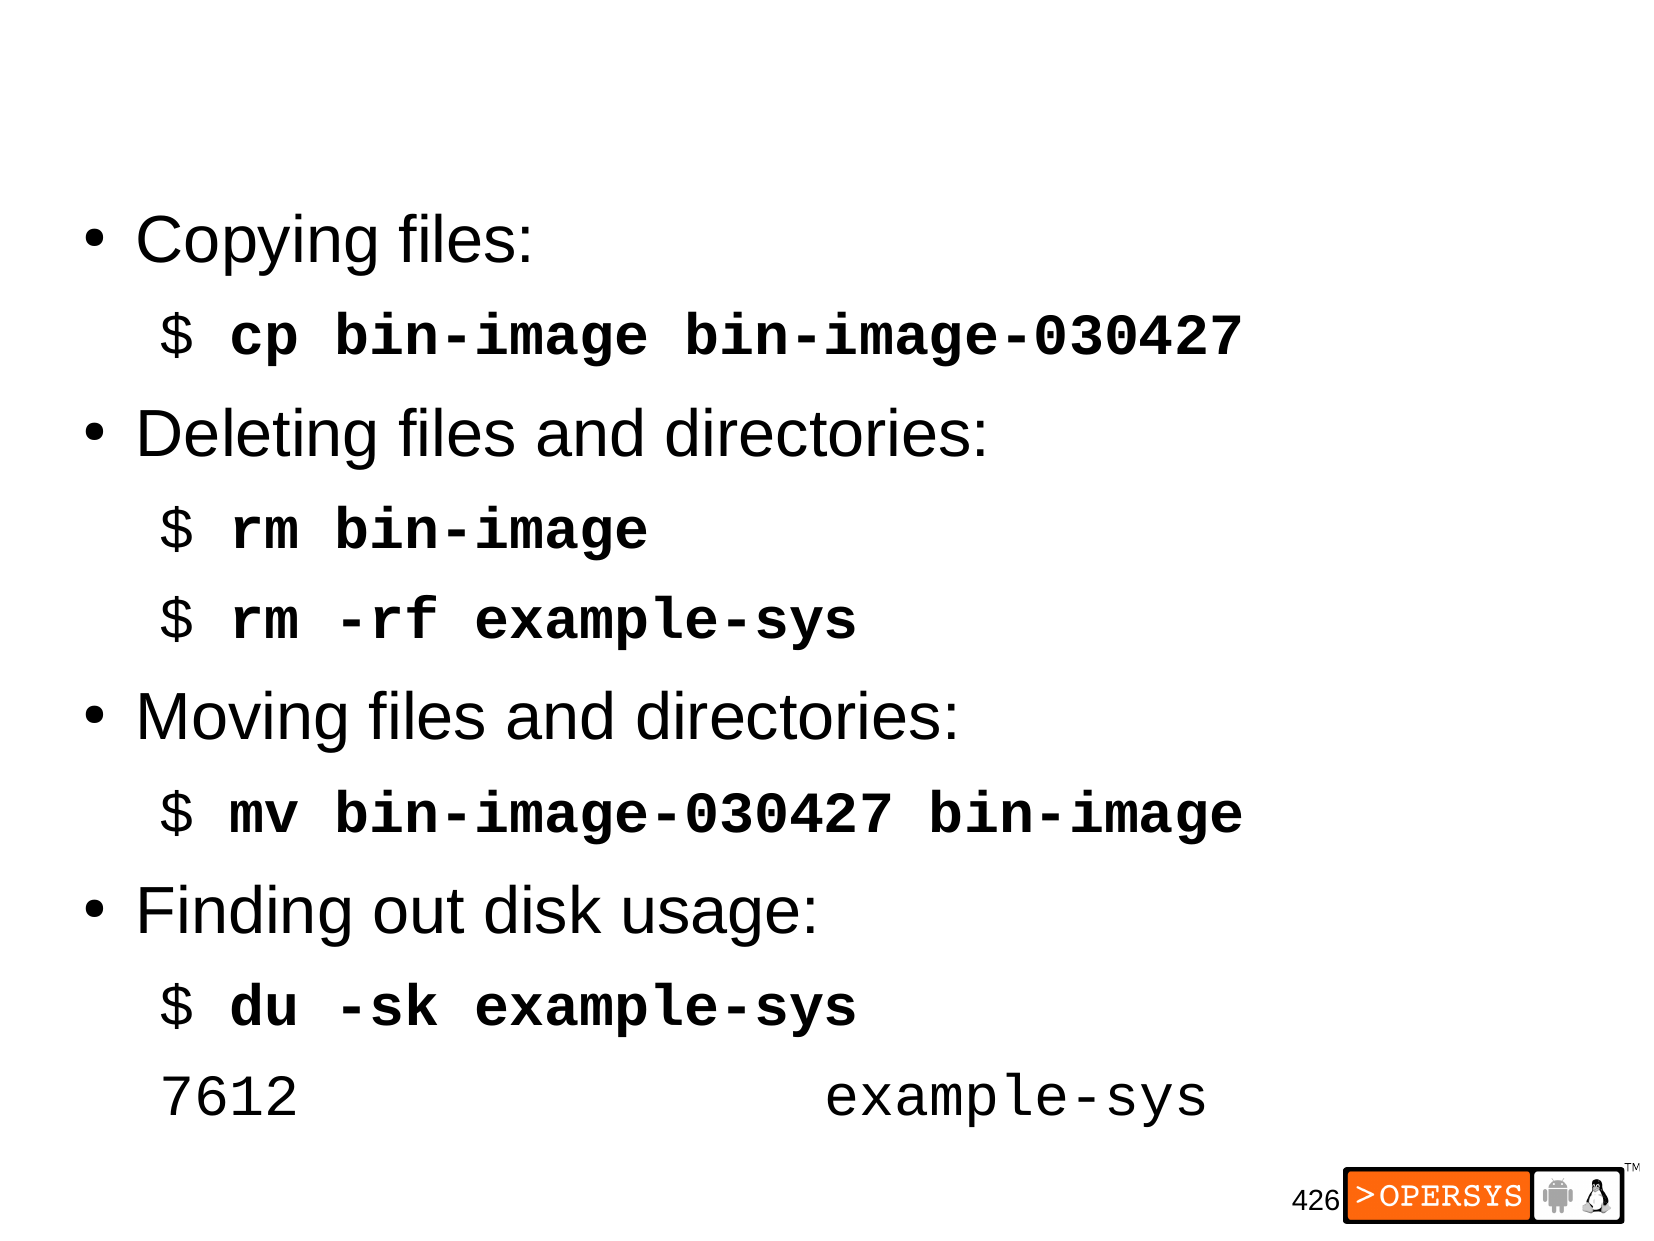

# Copying files:
$ cp bin-image bin-image-030427
Deleting files and directories:
$ rm bin-image
$ rm -rf example-sys
Moving files and directories:
$ mv bin-image-030427 bin-image
Finding out disk usage:
$ du -sk example-sys
7612 example-sys